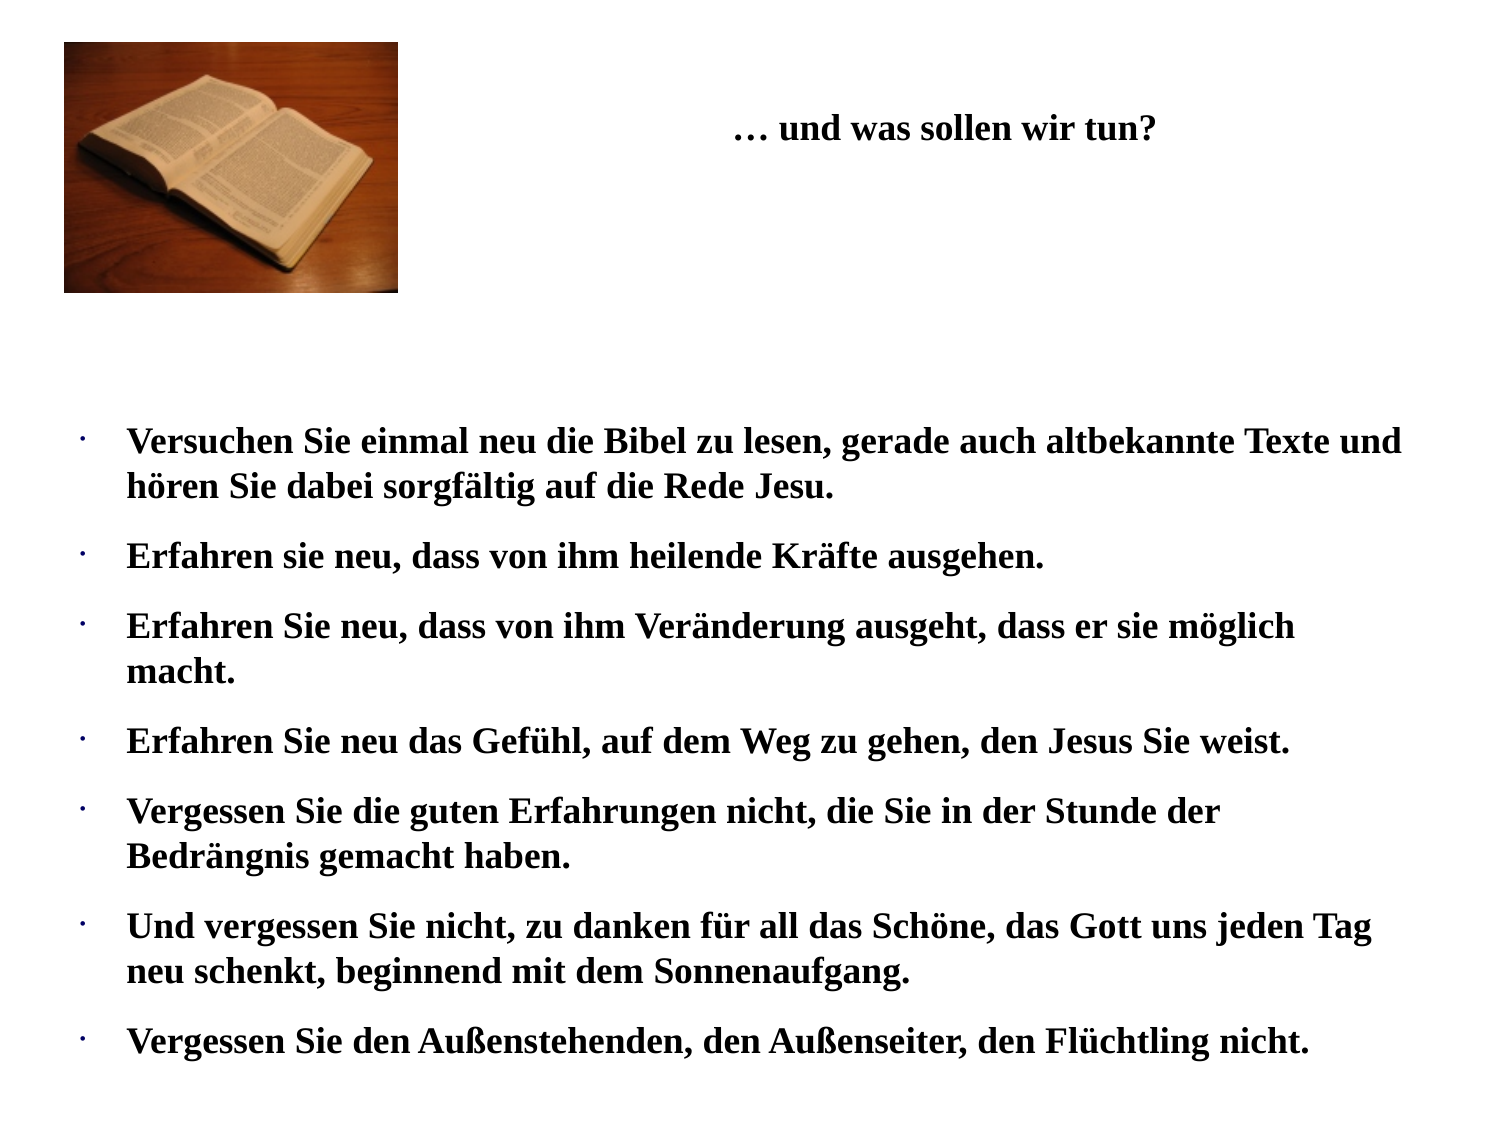

… und was sollen wir tun?
Versuchen Sie einmal neu die Bibel zu lesen, gerade auch altbekannte Texte und hören Sie dabei sorgfältig auf die Rede Jesu.
Erfahren sie neu, dass von ihm heilende Kräfte ausgehen.
Erfahren Sie neu, dass von ihm Veränderung ausgeht, dass er sie möglich macht.
Erfahren Sie neu das Gefühl, auf dem Weg zu gehen, den Jesus Sie weist.
Vergessen Sie die guten Erfahrungen nicht, die Sie in der Stunde der Bedrängnis gemacht haben.
Und vergessen Sie nicht, zu danken für all das Schöne, das Gott uns jeden Tag neu schenkt, beginnend mit dem Sonnenaufgang.
Vergessen Sie den Außenstehenden, den Außenseiter, den Flüchtling nicht.